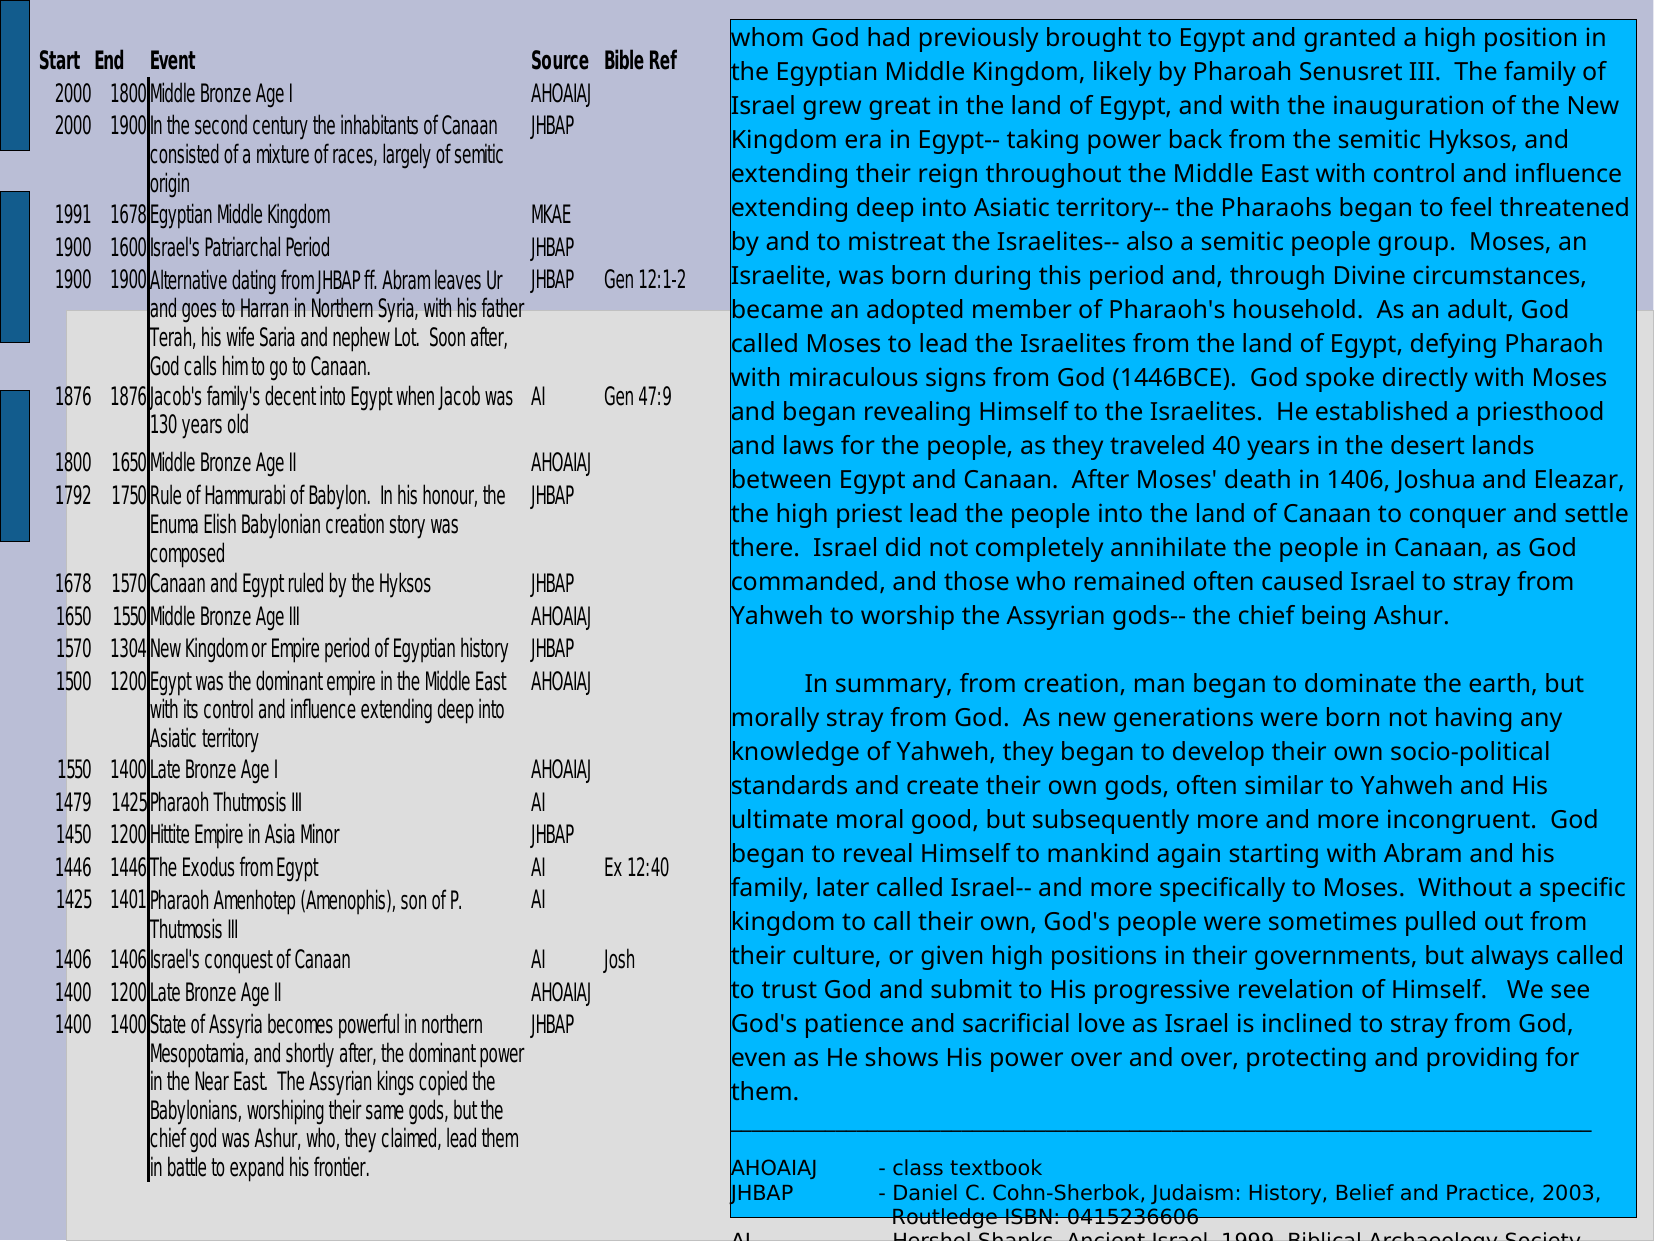

whom God had previously brought to Egypt and granted a high position in the Egyptian Middle Kingdom, likely by Pharoah Senusret III. The family of Israel grew great in the land of Egypt, and with the inauguration of the New Kingdom era in Egypt-- taking power back from the semitic Hyksos, and extending their reign throughout the Middle East with control and influence extending deep into Asiatic territory-- the Pharaohs began to feel threatened by and to mistreat the Israelites-- also a semitic people group. Moses, an Israelite, was born during this period and, through Divine circumstances, became an adopted member of Pharaoh's household. As an adult, God called Moses to lead the Israelites from the land of Egypt, defying Pharaoh with miraculous signs from God (1446BCE). God spoke directly with Moses and began revealing Himself to the Israelites. He established a priesthood and laws for the people, as they traveled 40 years in the desert lands between Egypt and Canaan. After Moses' death in 1406, Joshua and Eleazar, the high priest lead the people into the land of Canaan to conquer and settle there. Israel did not completely annihilate the people in Canaan, as God commanded, and those who remained often caused Israel to stray from Yahweh to worship the Assyrian gods-- the chief being Ashur.
	In summary, from creation, man began to dominate the earth, but morally stray from God. As new generations were born not having any knowledge of Yahweh, they began to develop their own socio-political standards and create their own gods, often similar to Yahweh and His ultimate moral good, but subsequently more and more incongruent. God began to reveal Himself to mankind again starting with Abram and his family, later called Israel-- and more specifically to Moses. Without a specific kingdom to call their own, God's people were sometimes pulled out from their culture, or given high positions in their governments, but always called to trust God and submit to His progressive revelation of Himself. We see God's patience and sacrificial love as Israel is inclined to stray from God, even as He shows His power over and over, protecting and providing for them.
__________________________________________________________________________________
AHOAIAJ	- class textbook
JHBAP		- Daniel C. Cohn-Sherbok, Judaism: History, Belief and Practice, 2003,
		 Routledge ISBN: 0415236606
AI		- Hershel Shanks, Ancient Israel, 1999, Biblical Archaeology Society,
		 ISBN: 1880317532
MKAE		- W. Grajetzki, The Middle Kingdom of Ancient Egypt: History,
		 Archaeology and Society, Duckworth, London 2006
		 ISBN 0715634356